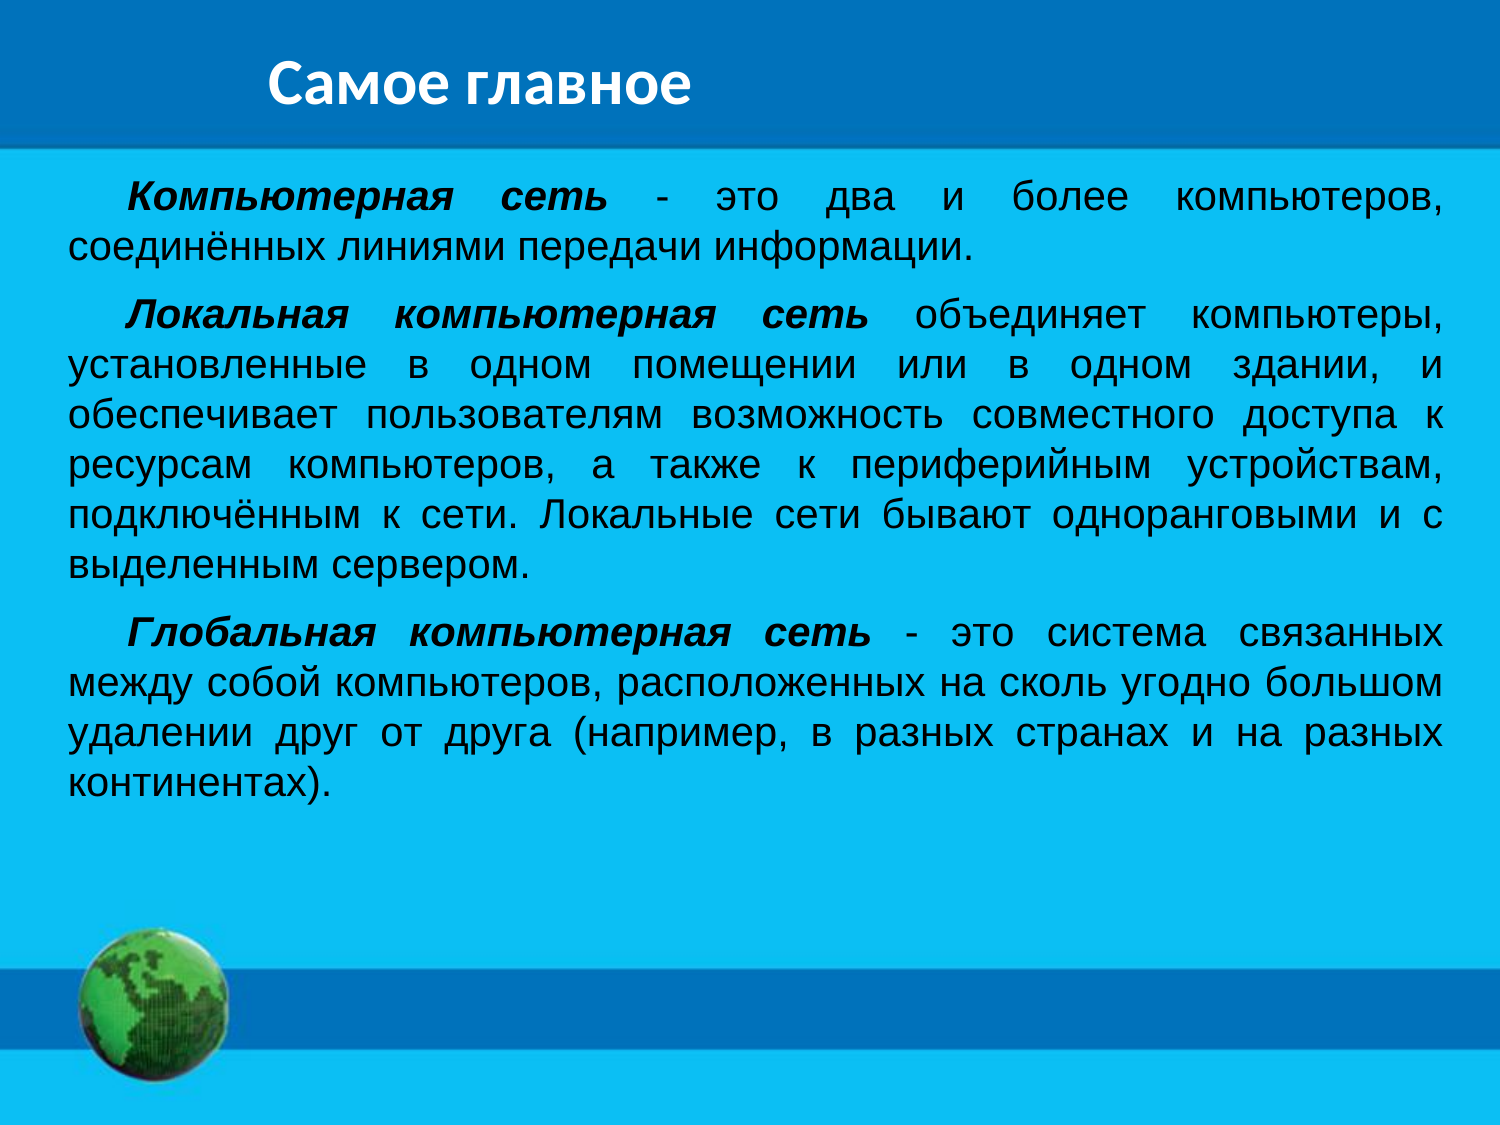

Самое главное
Компьютерная сеть - это два и более компьютеров, соединённых линиями передачи информации.
Локальная компьютерная сеть объединяет компьютеры, установленные в одном помещении или в одном здании, и обеспечивает пользователям возможность совместного доступа к ресурсам компьютеров, а также к периферийным устройствам, подключённым к сети. Локальные сети бывают одноранговыми и с выделенным сервером.
Глобальная компьютерная сеть - это система связанных между собой компьютеров, расположенных на сколь угодно большом удалении друг от друга (например, в разных странах и на разных континентах).